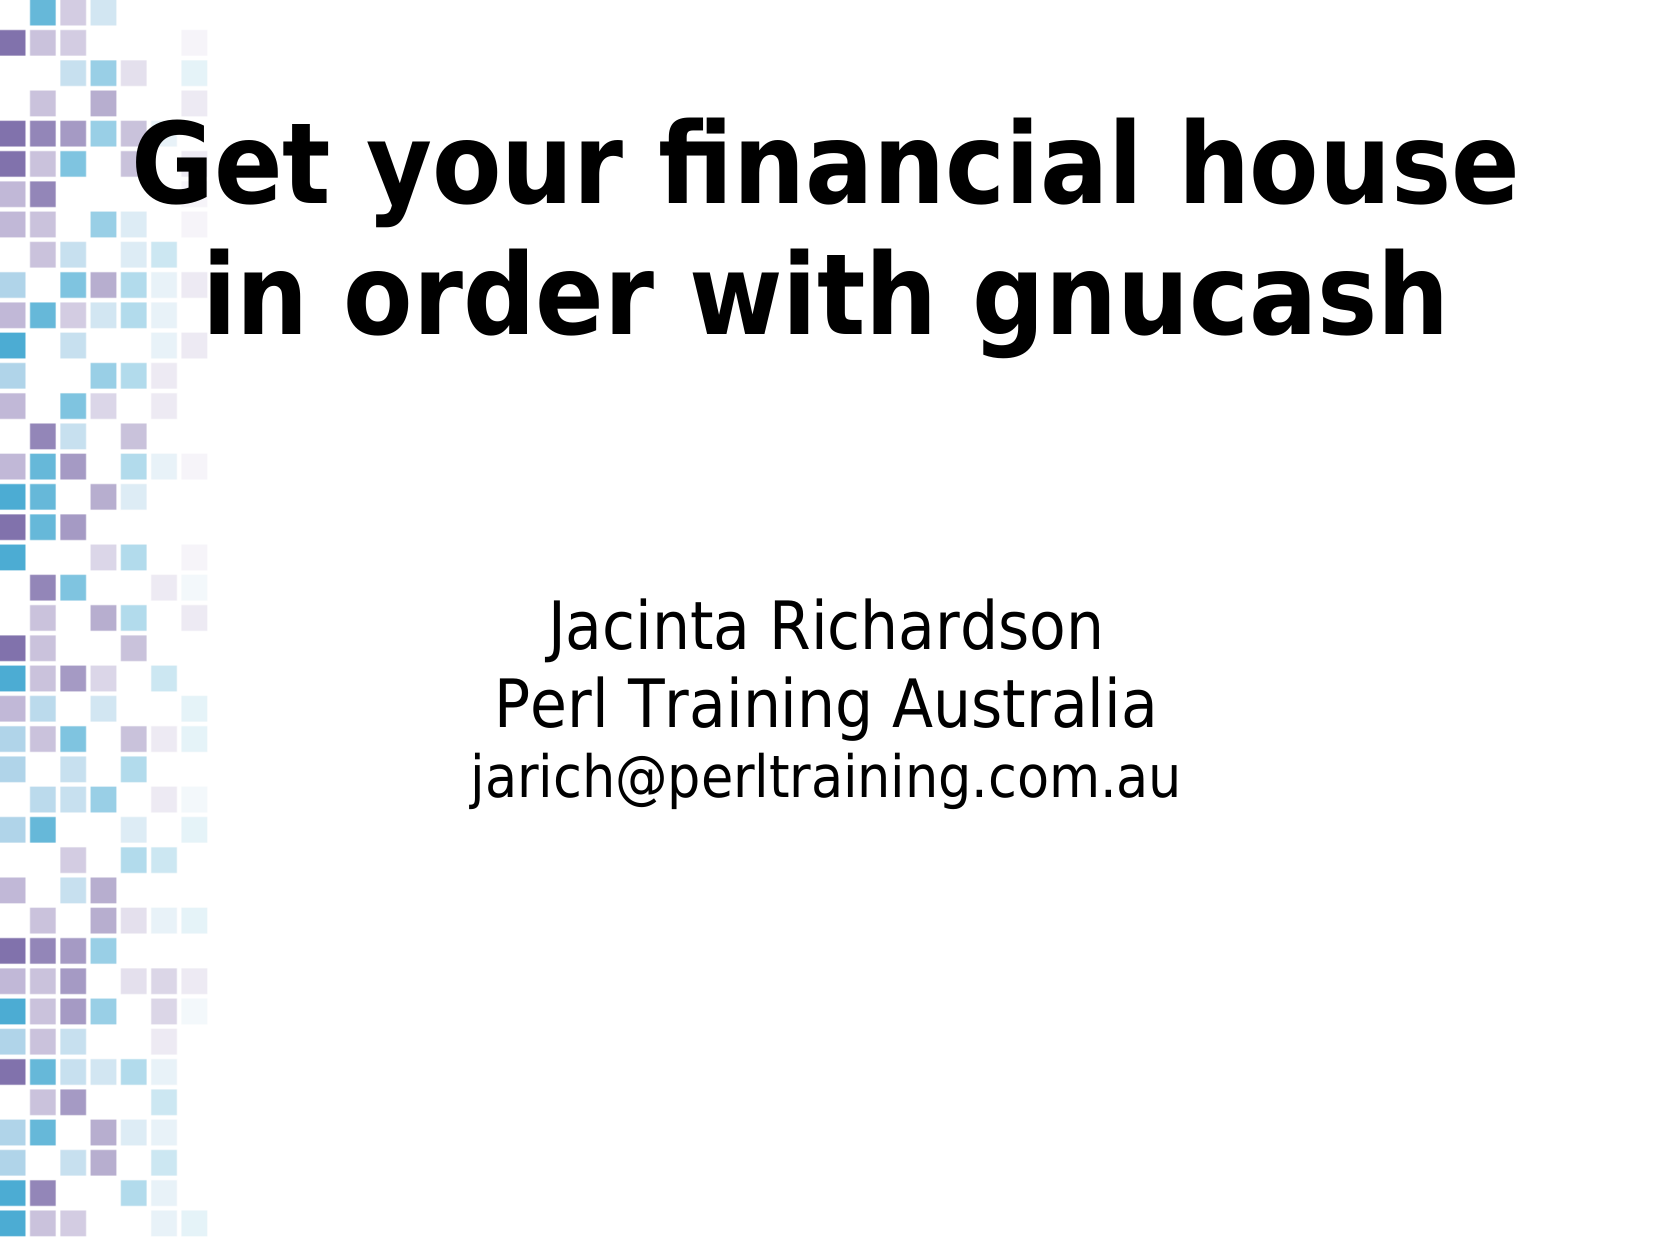

# Get your financial house in order with gnucash
Jacinta Richardson
Perl Training Australia
jarich@perltraining.com.au